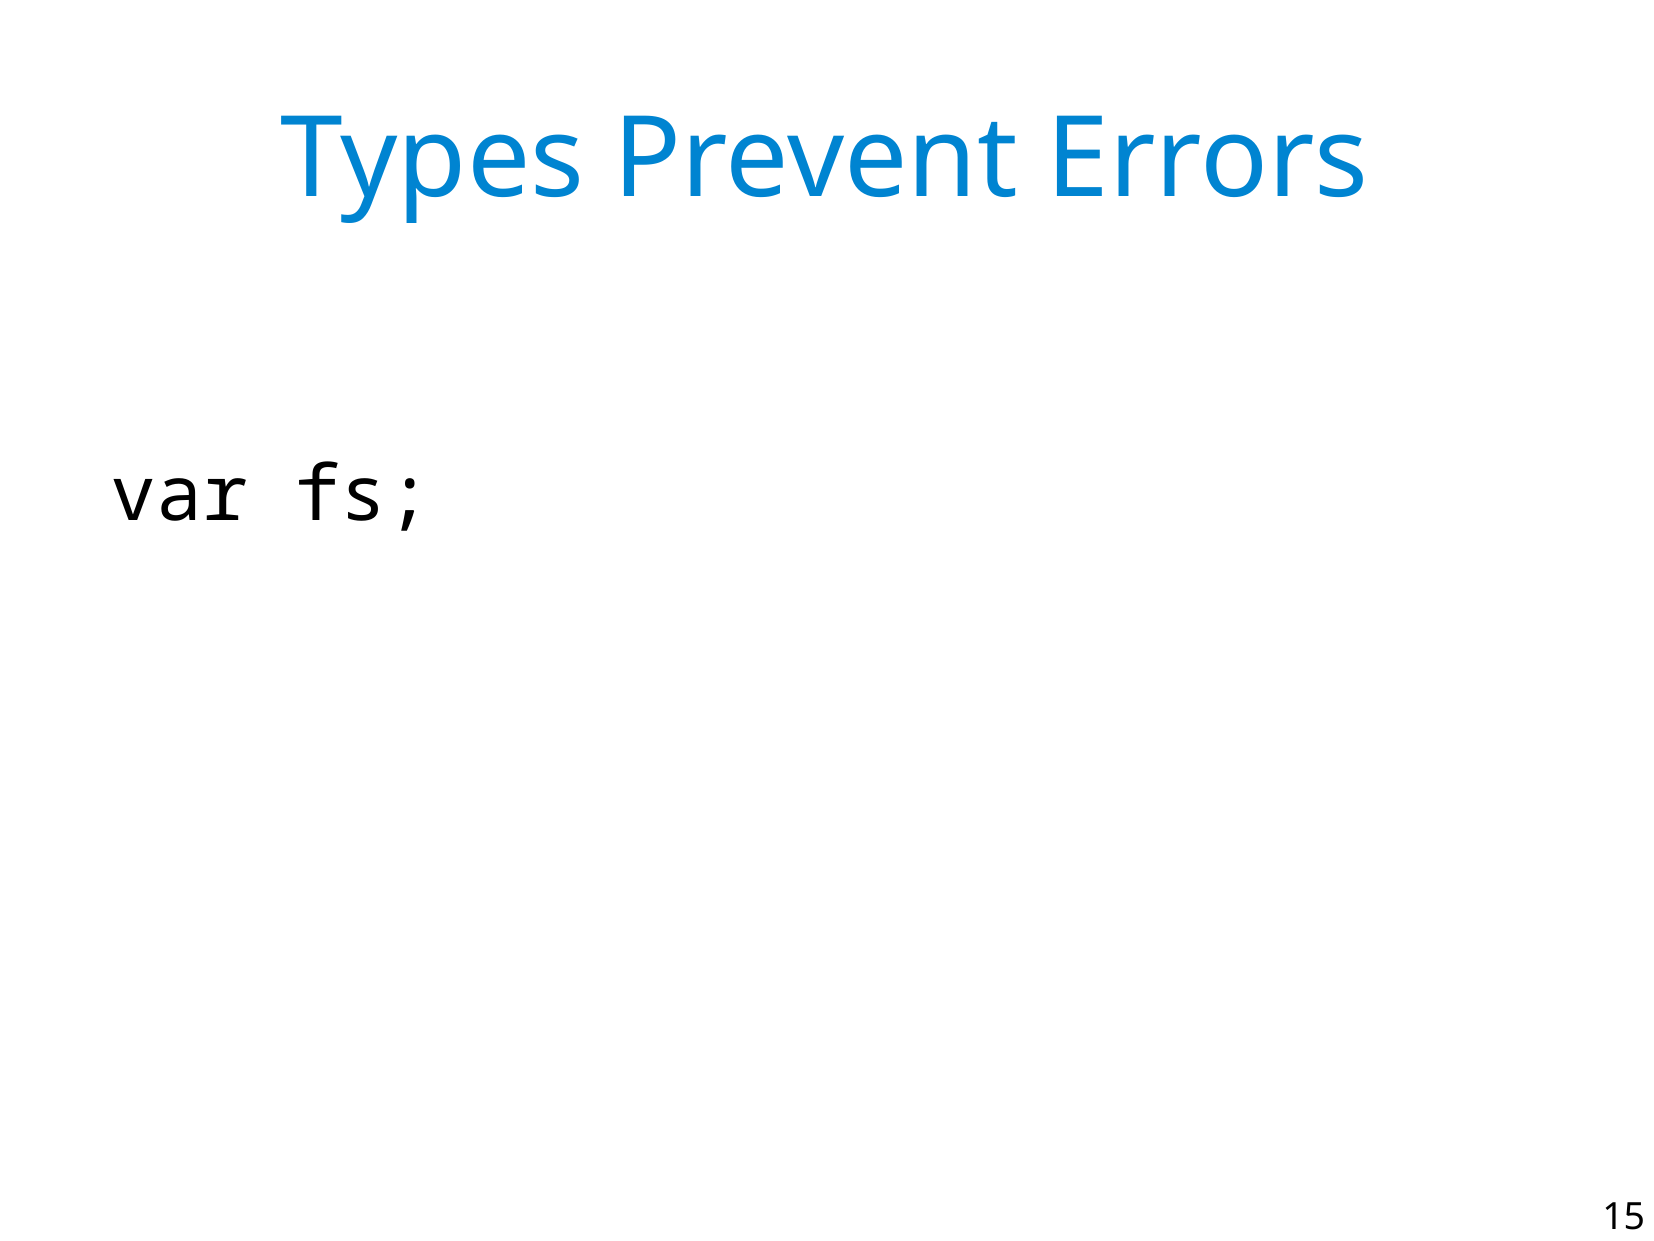

# Types Prevent Errors
var fs;
printf(fs, 5);
15